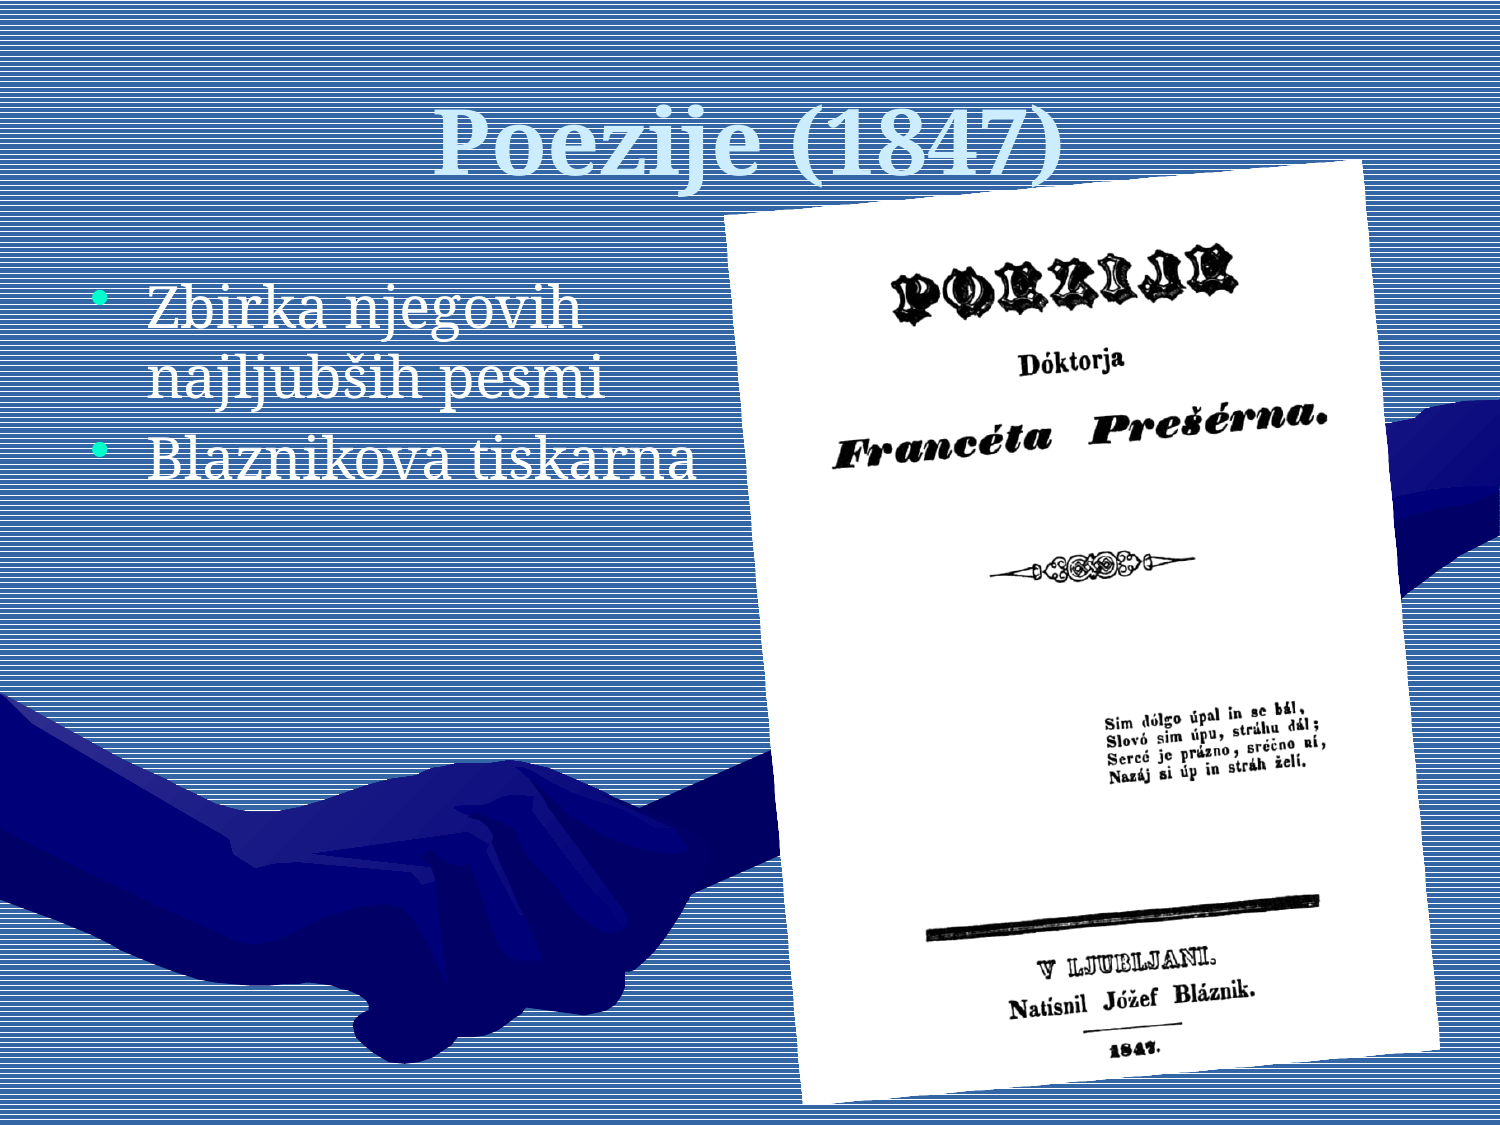

# Poezije (1847)
Zbirka njegovih najljubših pesmi
Blaznikova tiskarna